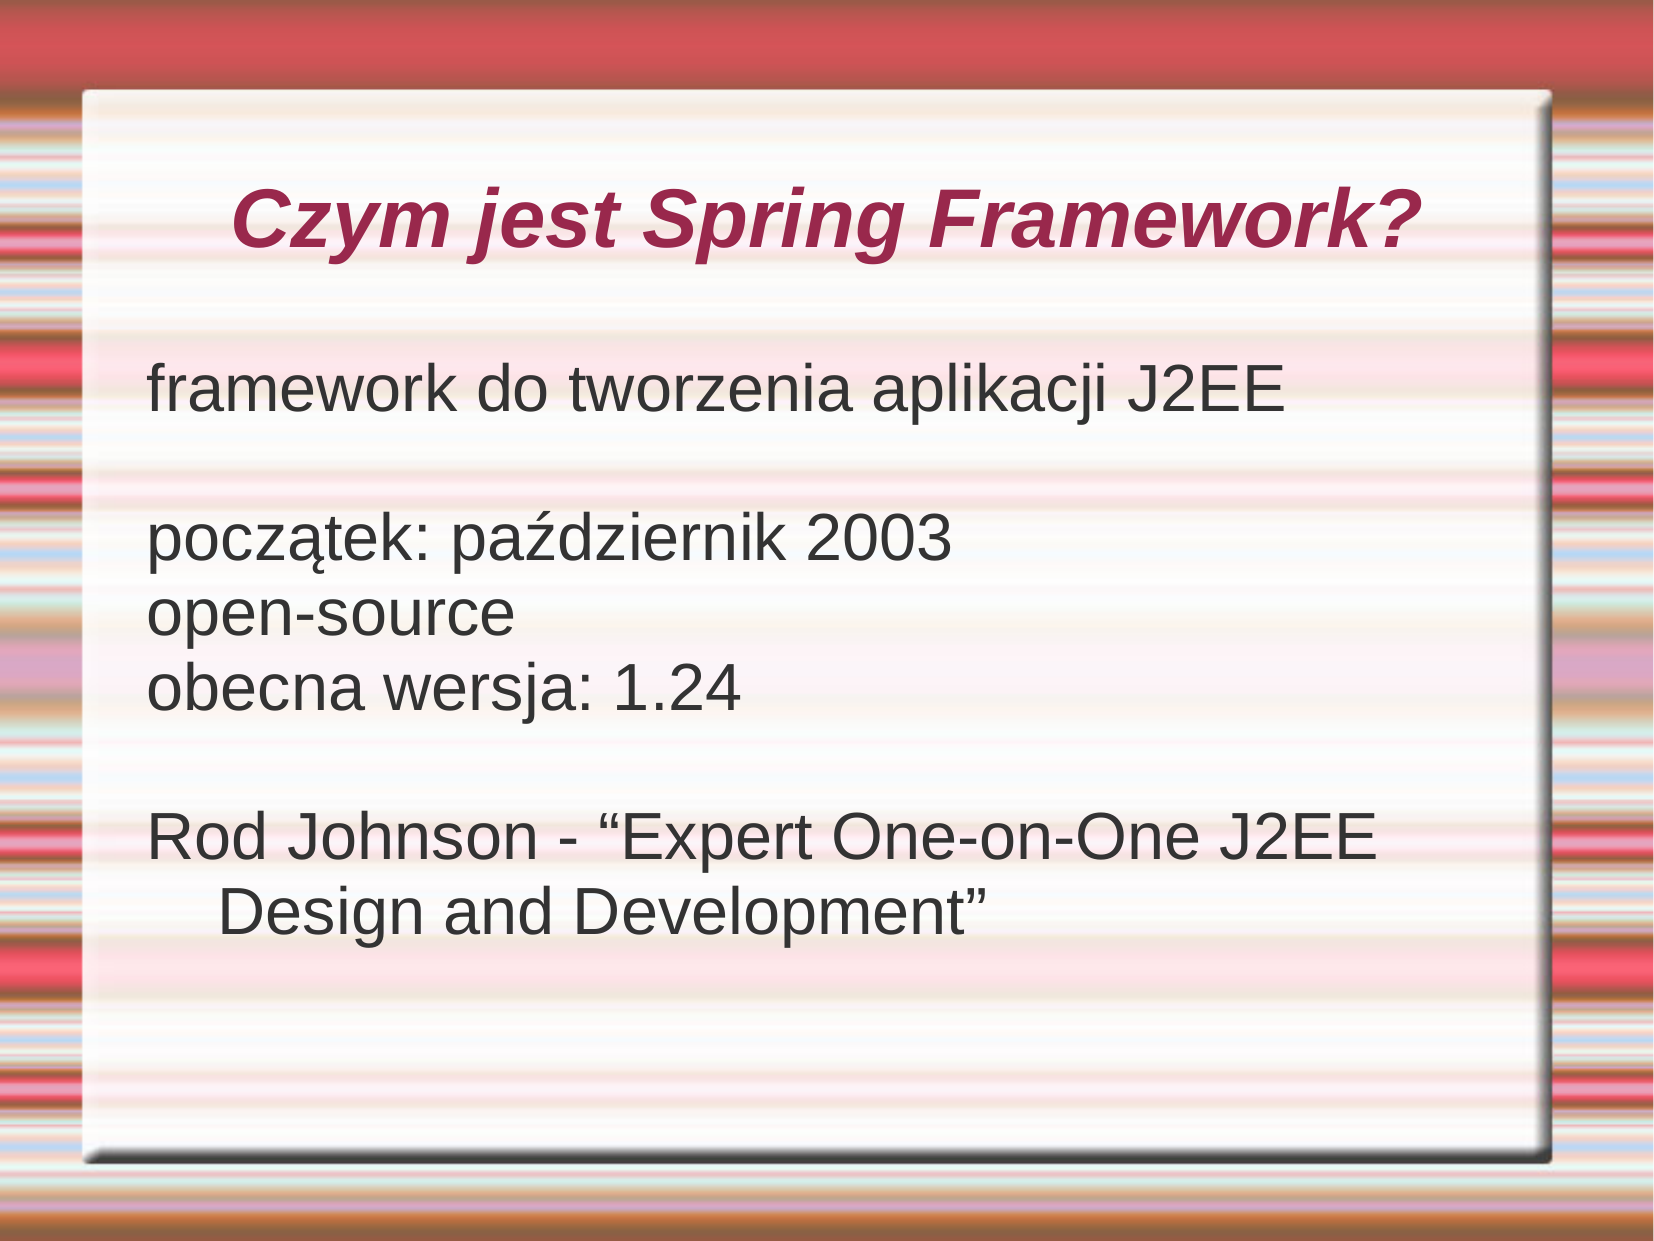

# Czym jest Spring Framework?
framework do tworzenia aplikacji J2EE
początek: październik 2003
open-source
obecna wersja: 1.24
Rod Johnson - “Expert One-on-One J2EE Design and Development”